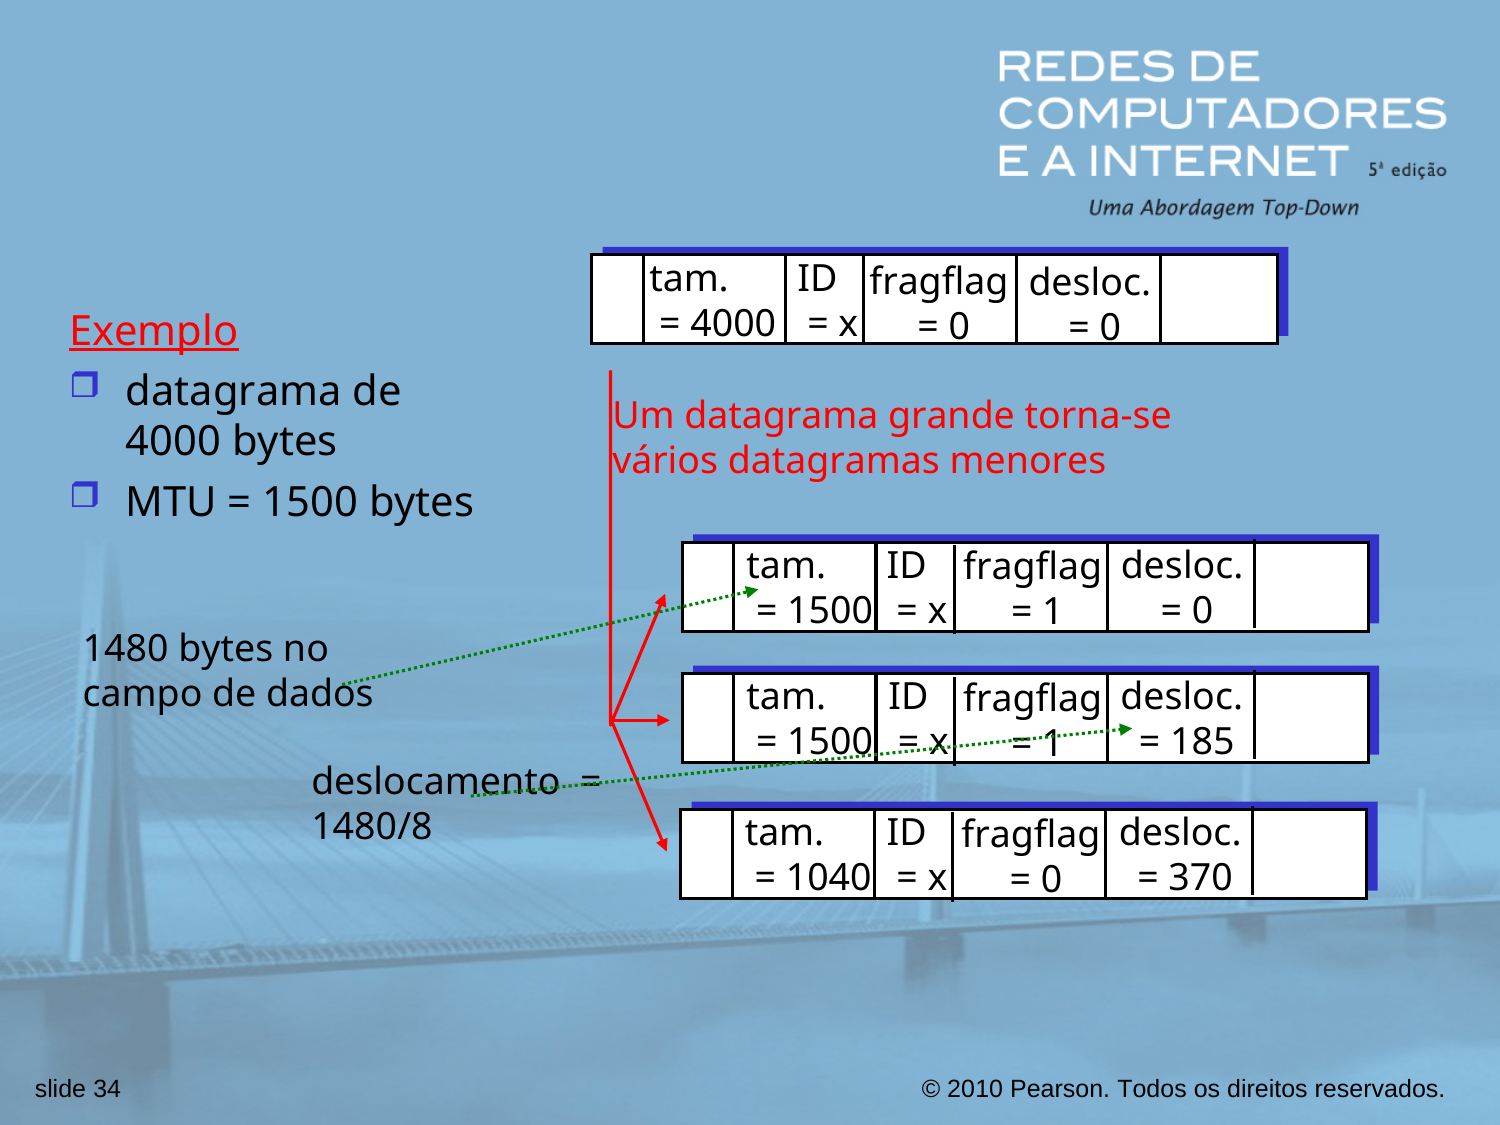

tam.
 = 4000
ID
 = x
fragflag
 = 0
desloc.
 = 0
Um datagrama grande torna-se
vários datagramas menores
tam.
 = 1500
ID
 = x
desloc.
 = 0
fragflag
 = 1
tam.
 = 1500
ID
 = x
desloc.
 = 185
fragflag
 = 1
tam.
 = 1040
ID
 = x
desloc.
 = 370
fragflag
 = 0
Exemplo
datagrama de 4000 bytes
MTU = 1500 bytes
1480 bytes no
campo de dados
deslocamento =
1480/8